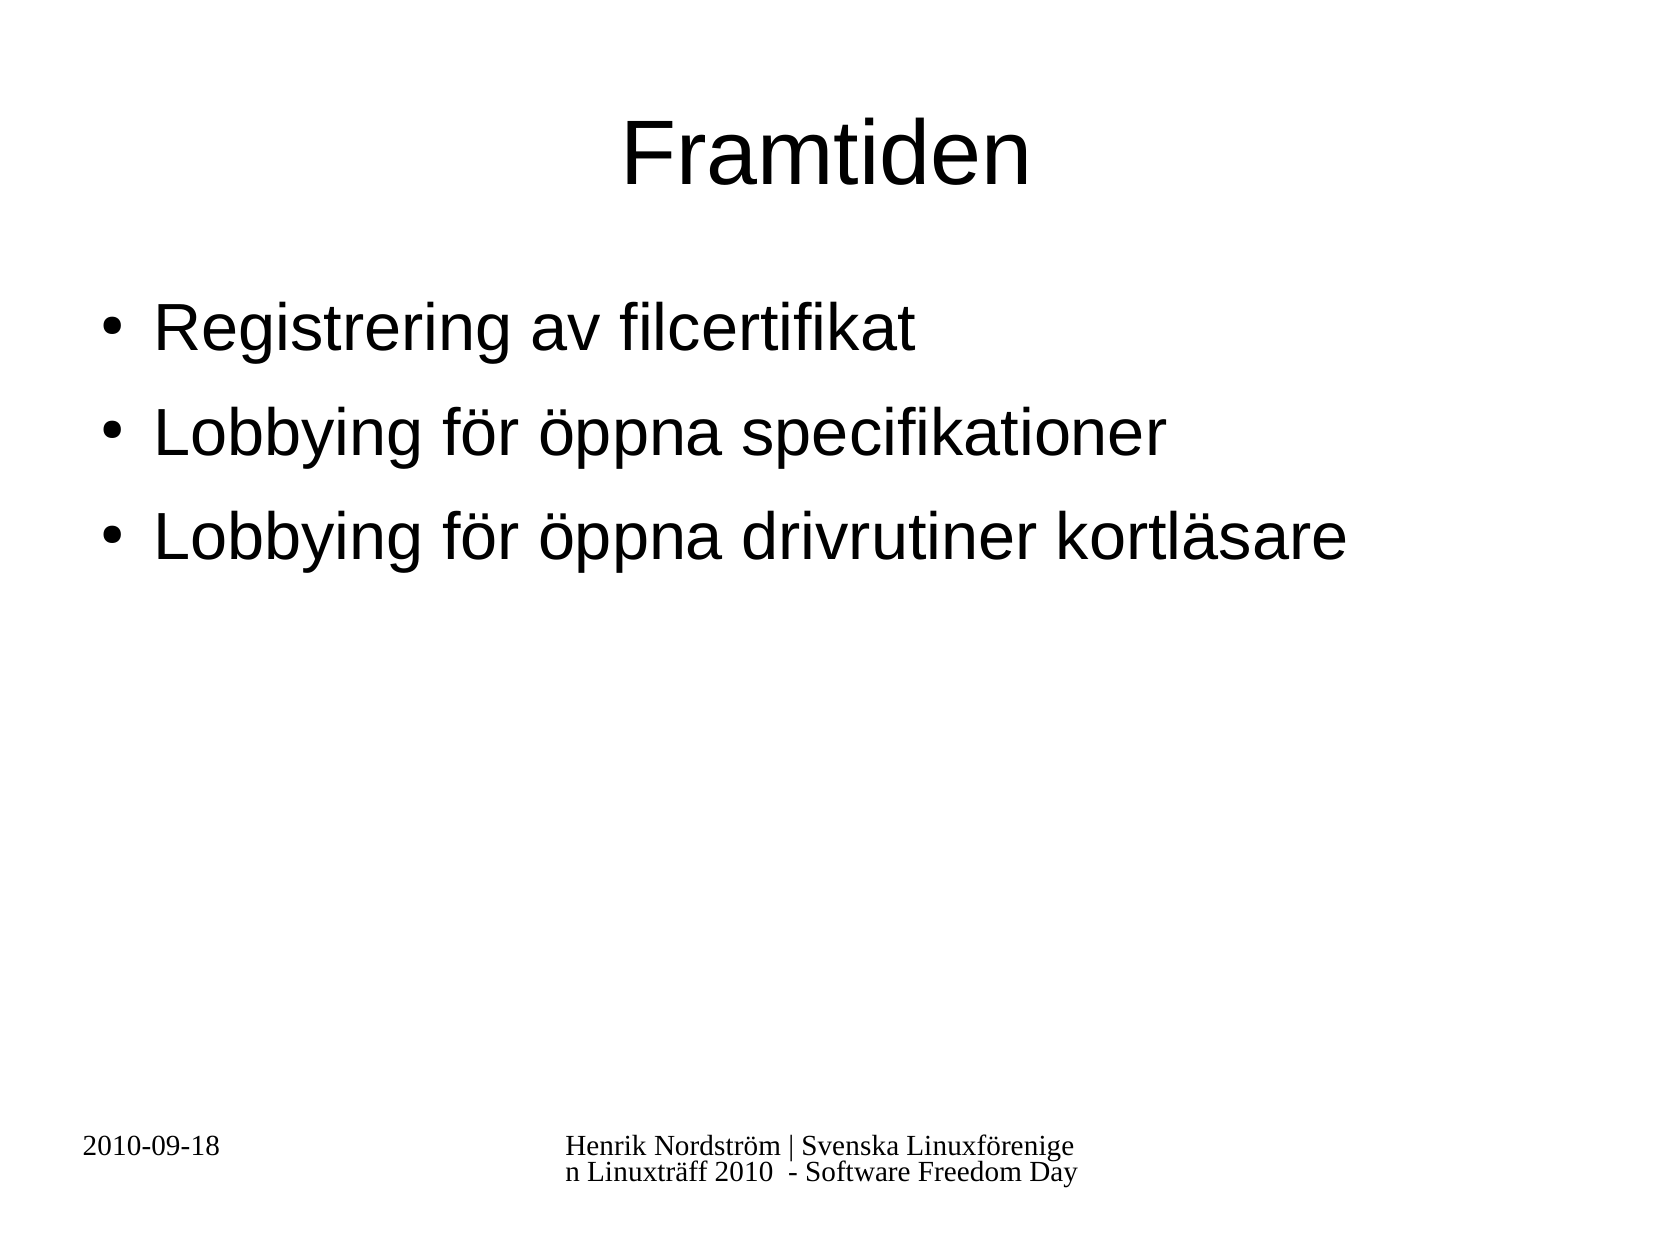

# Framtiden
Registrering av filcertifikat
Lobbying för öppna specifikationer
Lobbying för öppna drivrutiner kortläsare
2010-09-18
Henrik Nordström | Svenska Linuxförenigen Linuxträff 2010 - Software Freedom Day